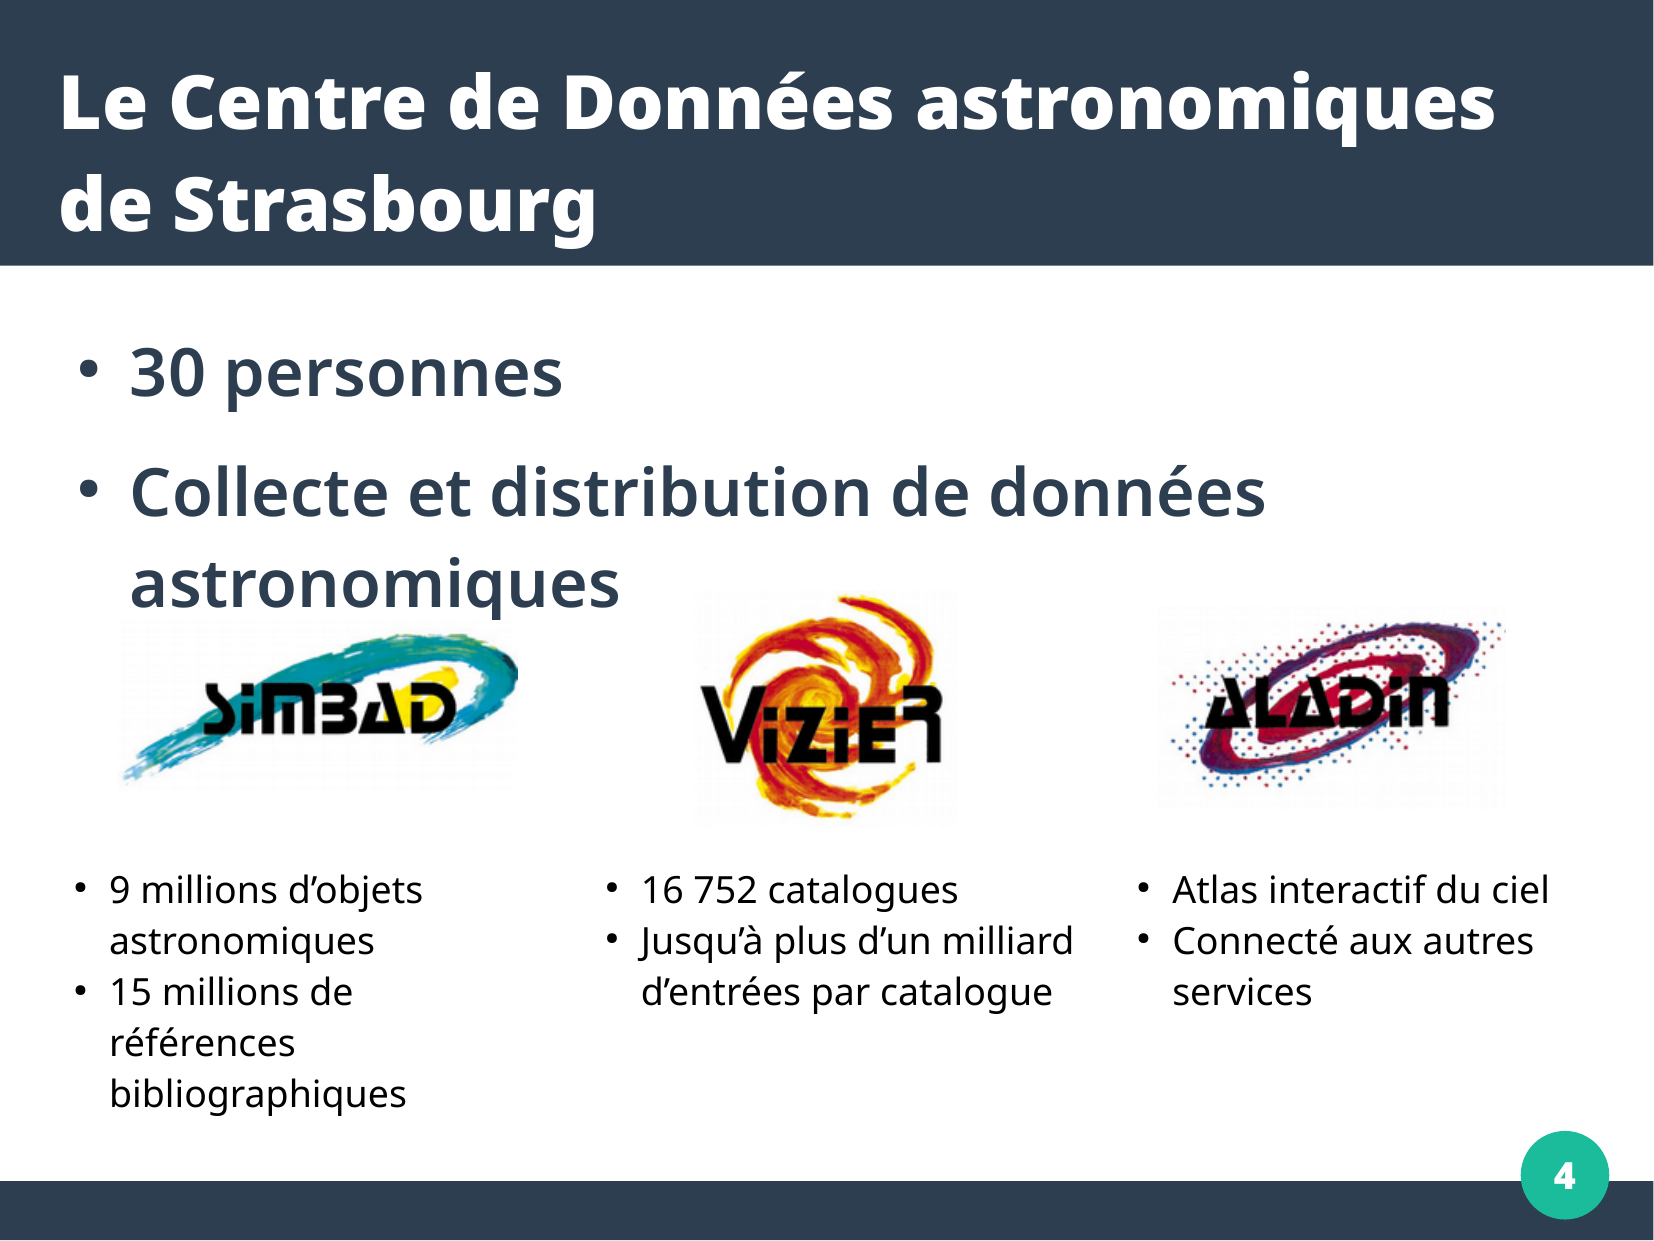

# Le Centre de Données astronomiques de Strasbourg
30 personnes
Collecte et distribution de données astronomiques
9 millions d’objets astronomiques
15 millions de références bibliographiques
16 752 catalogues
Jusqu’à plus d’un milliard d’entrées par catalogue
Atlas interactif du ciel
Connecté aux autres services
4